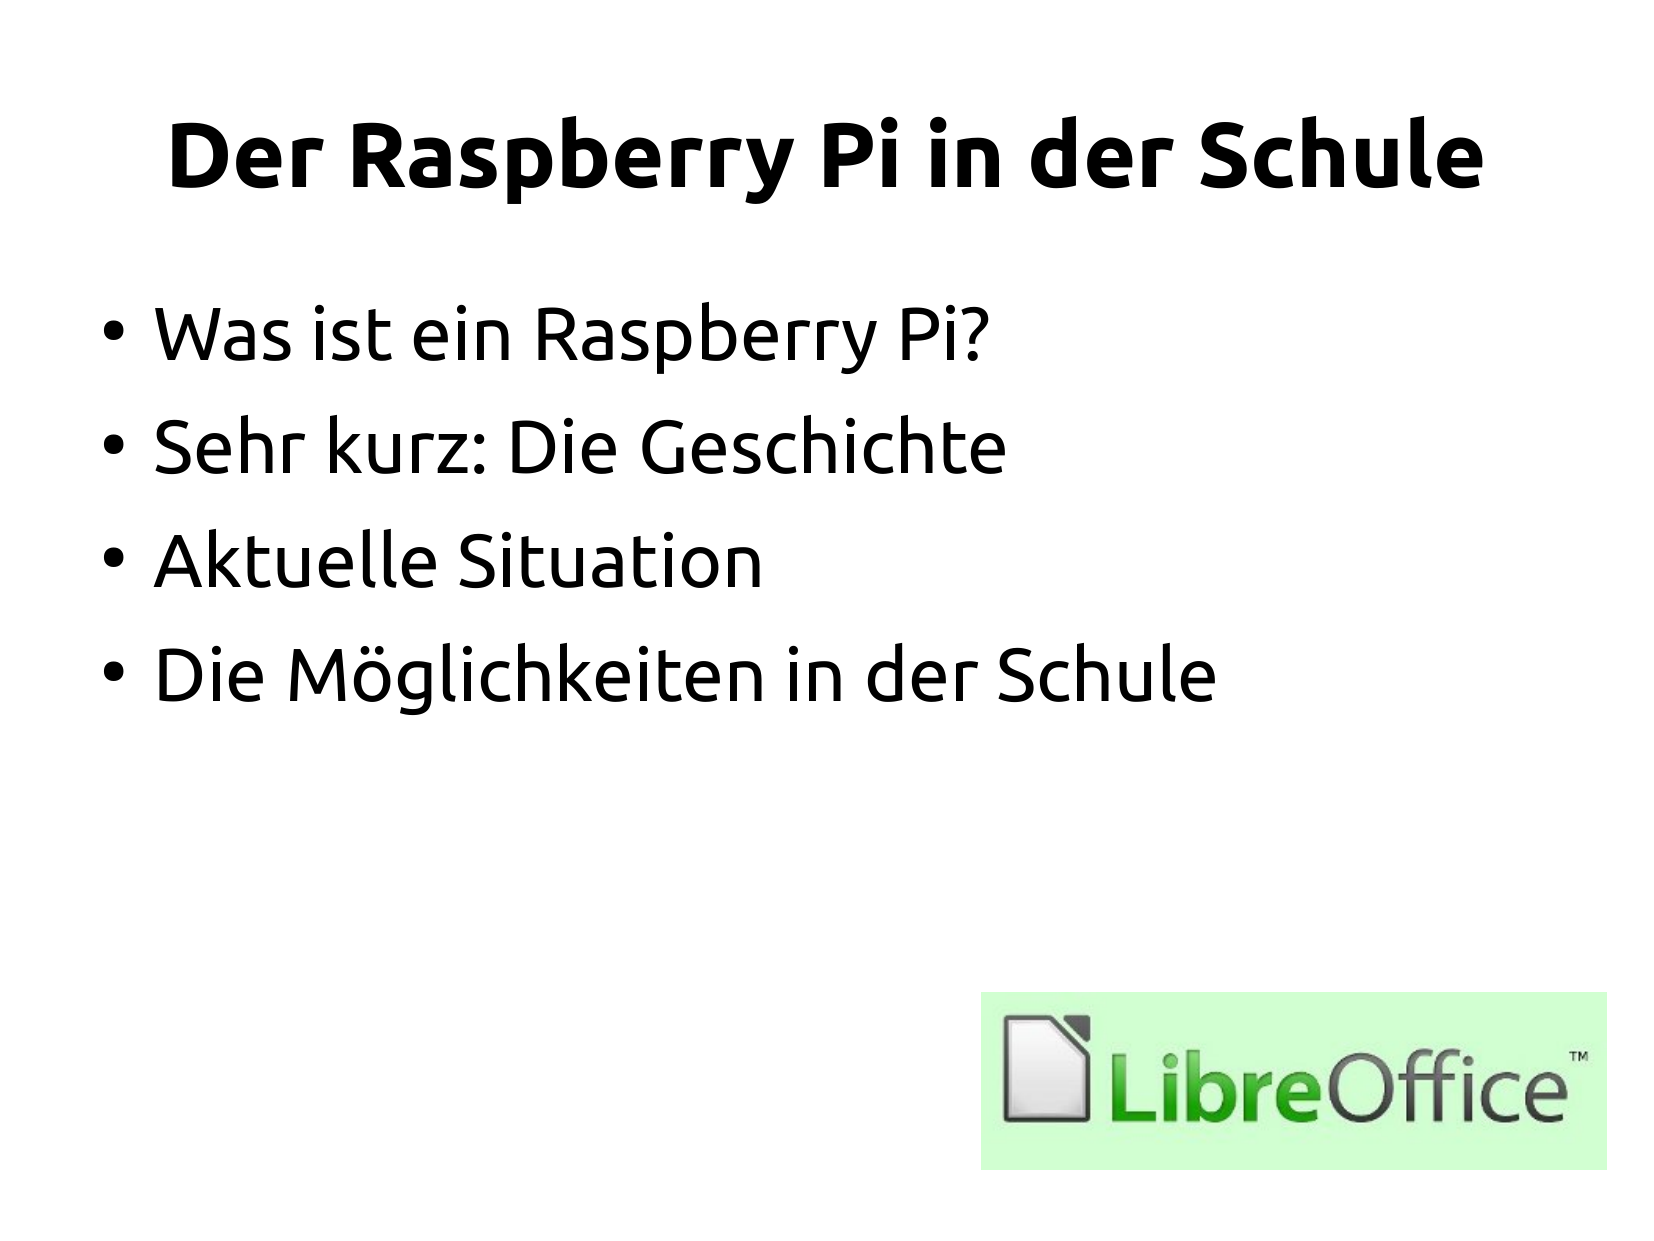

# Der Raspberry Pi in der Schule
Was ist ein Raspberry Pi?
Sehr kurz: Die Geschichte
Aktuelle Situation
Die Möglichkeiten in der Schule